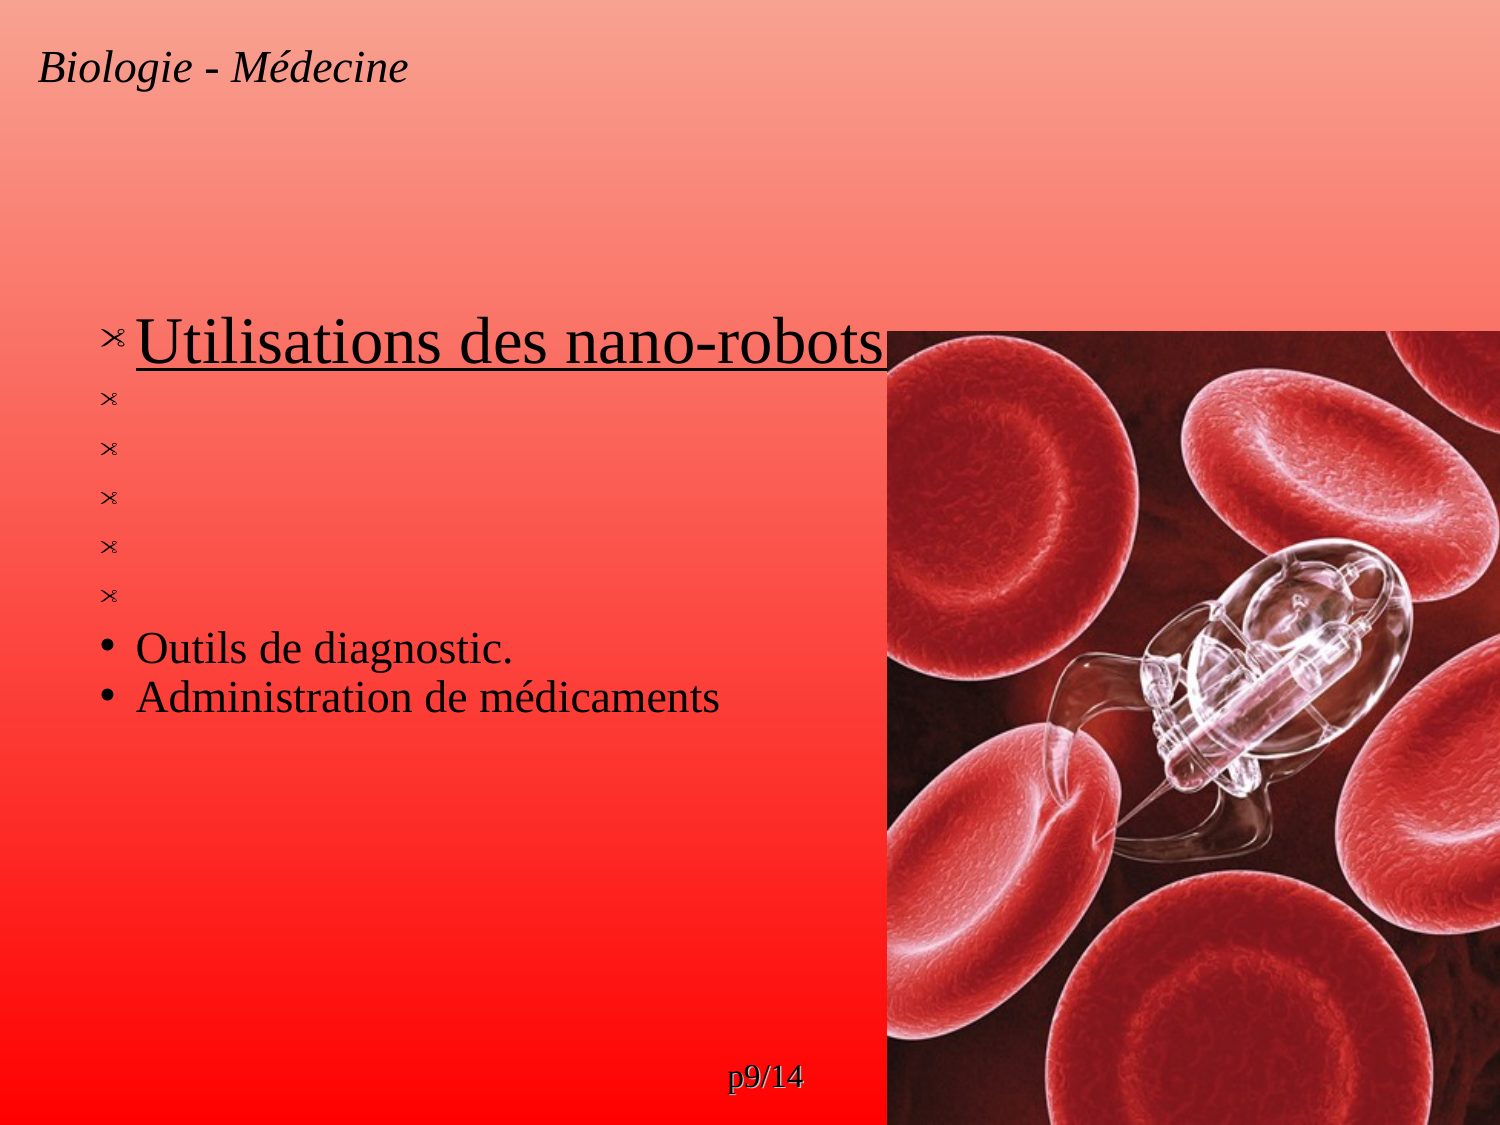

Biologie - Médecine
Utilisations des nano-robots :
Outils de diagnostic.
Administration de médicaments
p9/14